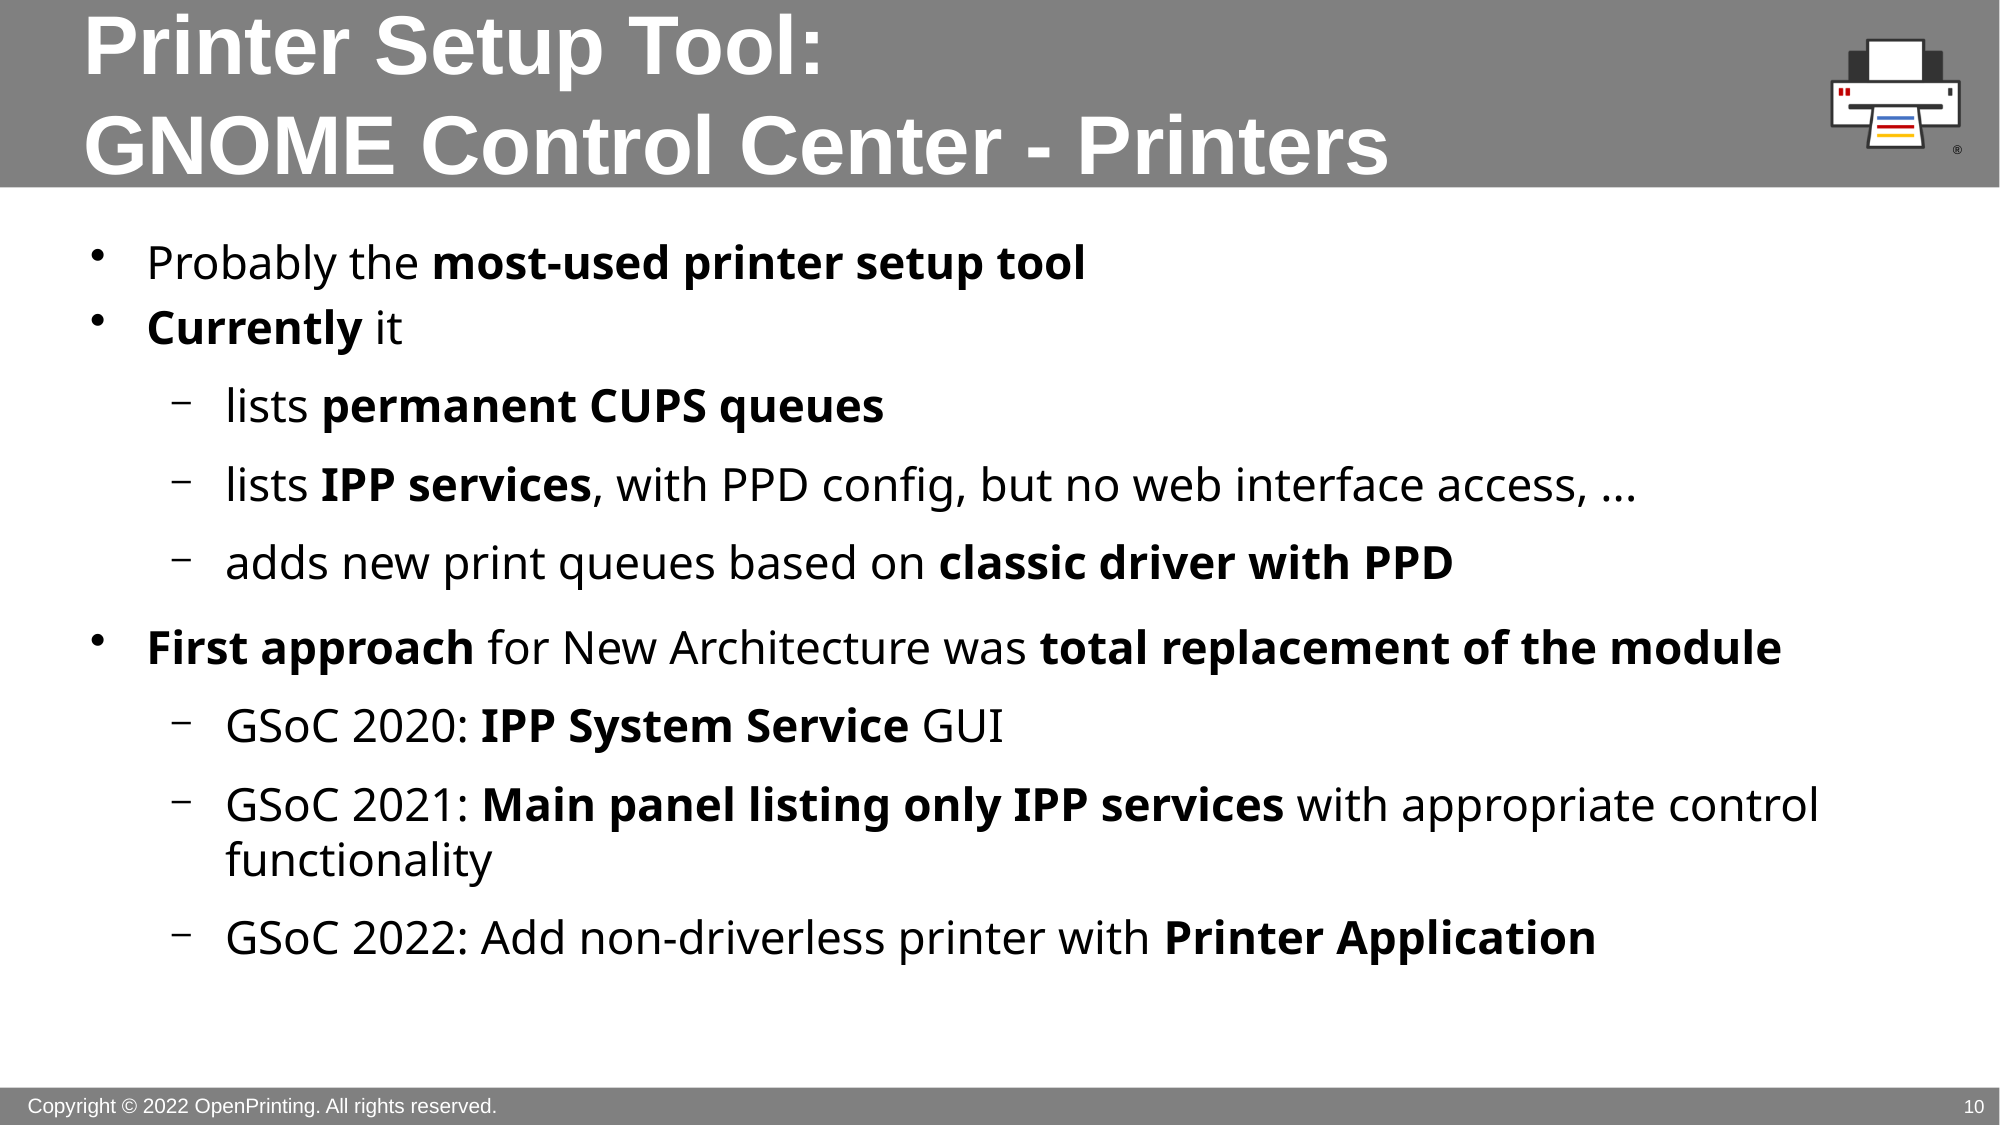

Printer Setup Tool:
GNOME Control Center - Printers
# Probably the most-used printer setup tool
Currently it
lists permanent CUPS queues
lists IPP services, with PPD config, but no web interface access, ...
adds new print queues based on classic driver with PPD
First approach for New Architecture was total replacement of the module
GSoC 2020: IPP System Service GUI
GSoC 2021: Main panel listing only IPP services with appropriate control functionality
GSoC 2022: Add non-driverless printer with Printer Application